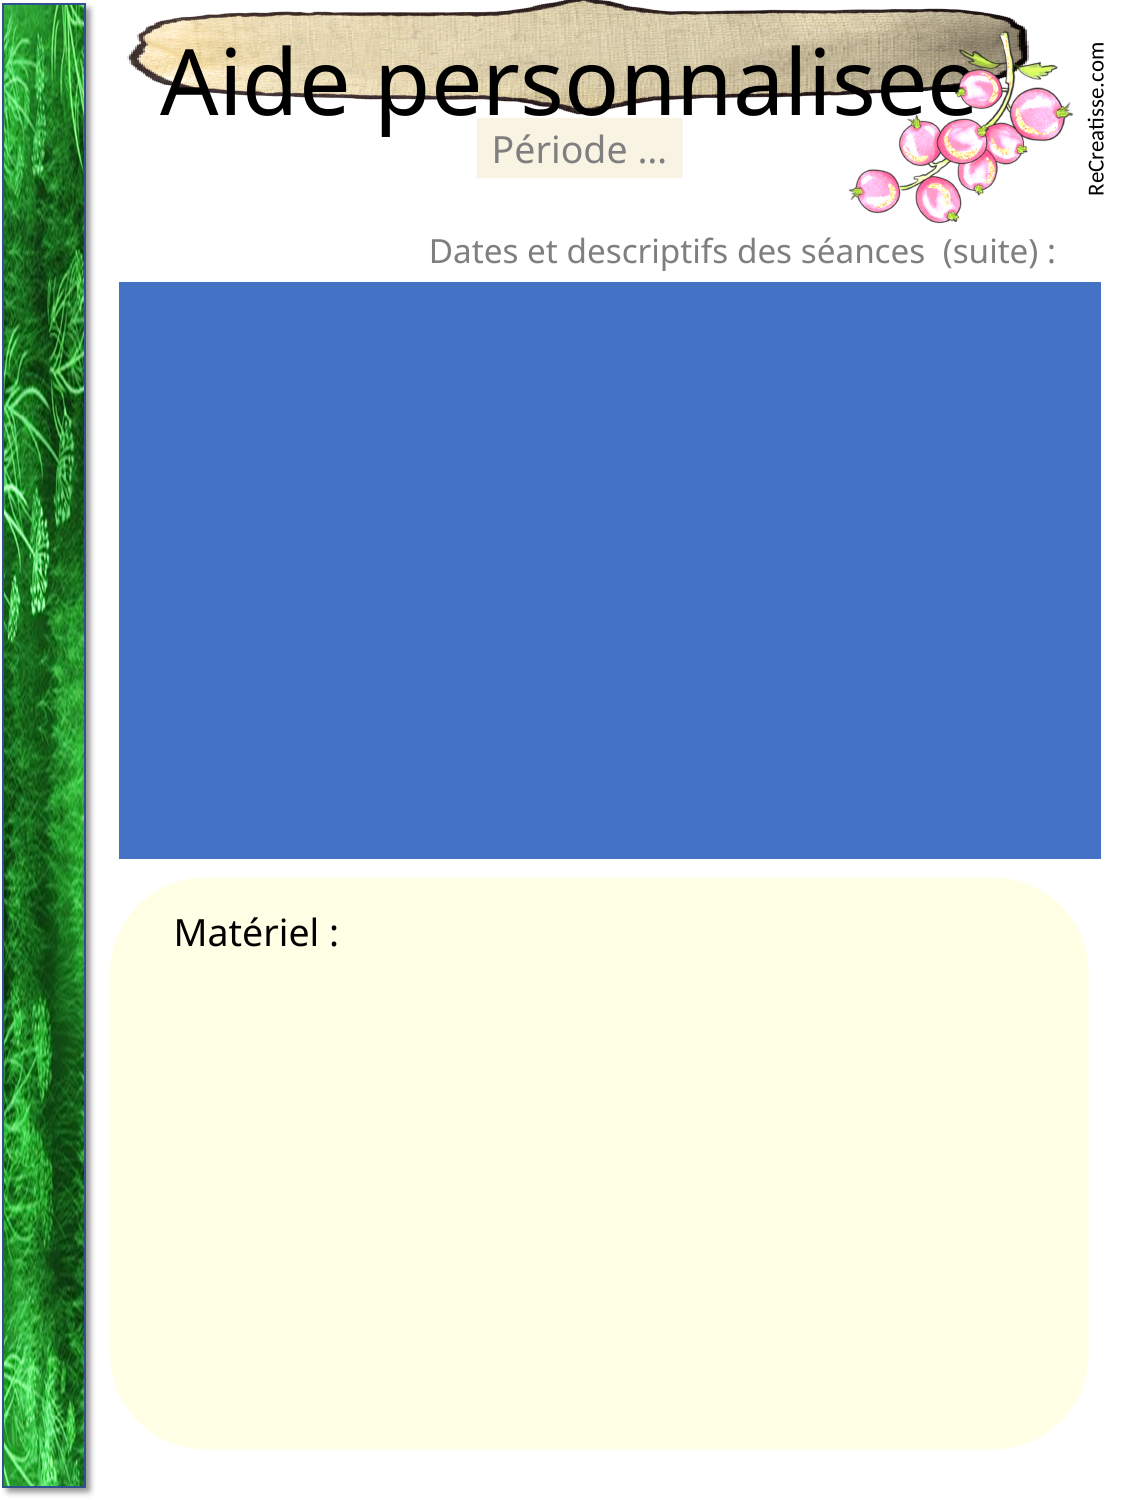

Aide personnalisee
ReCreatisse.com
Période …
ReCreatisse.com
Dates et descriptifs des séances (suite) :
| | |
| --- | --- |
| | |
| | |
| | |
| | |
| | |
| | |
| | |
Matériel :